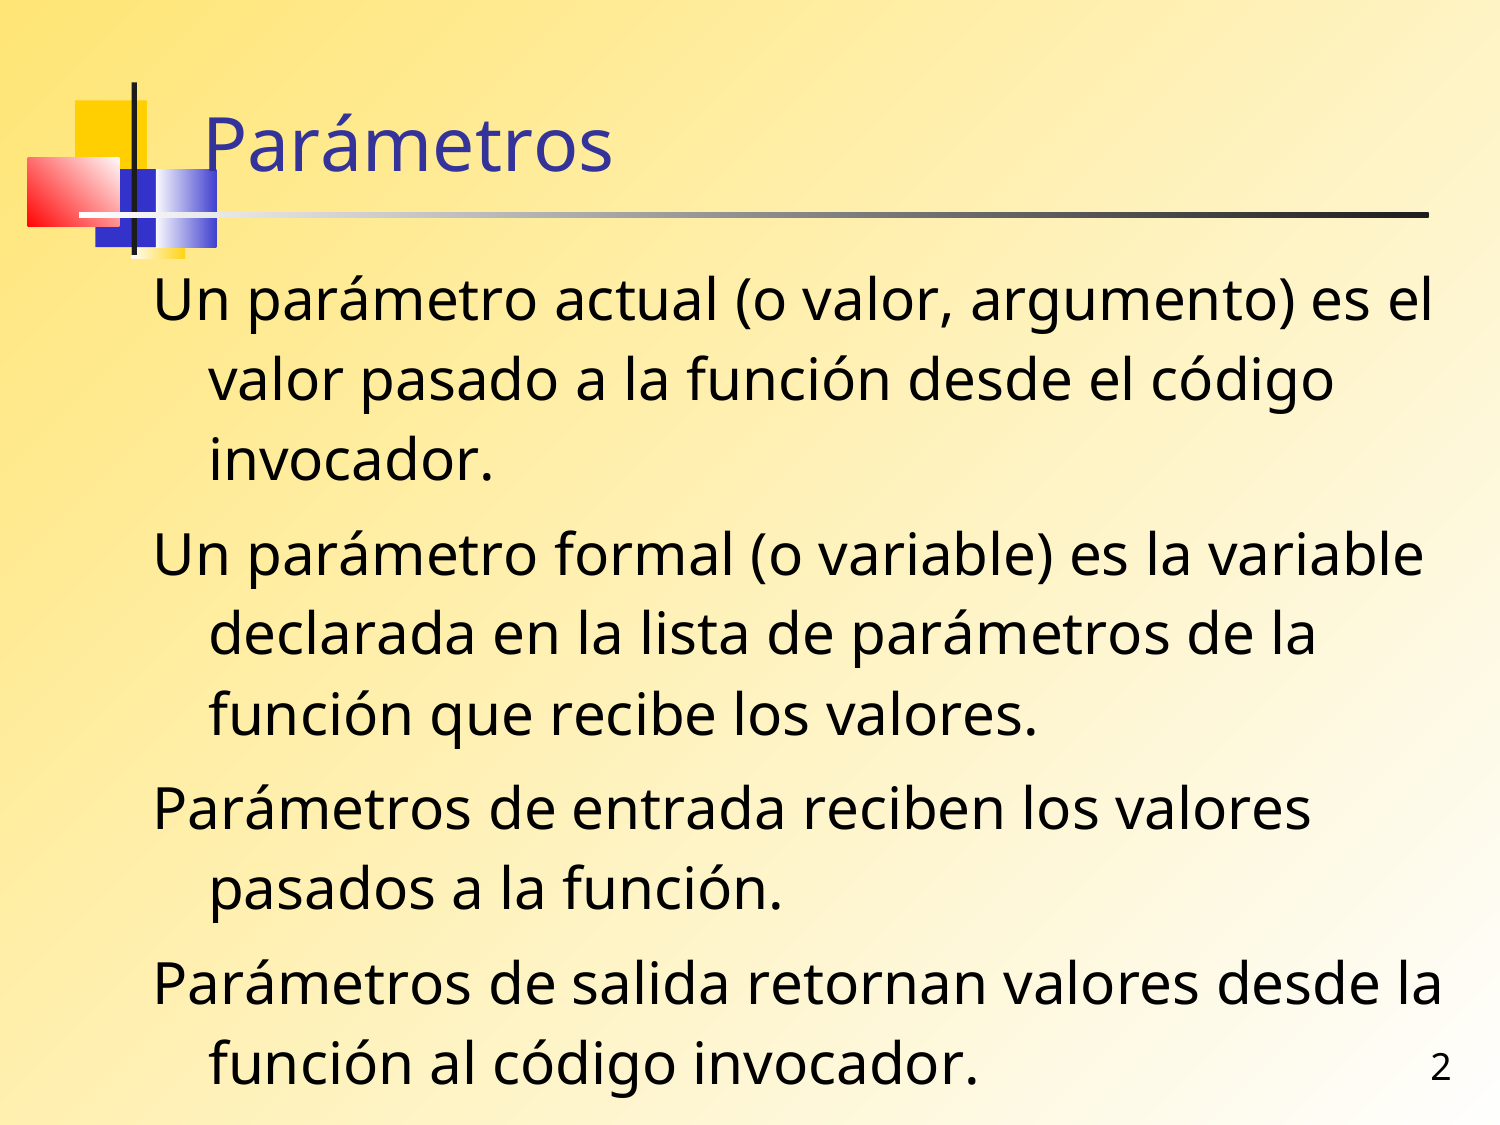

# Parámetros
Un parámetro actual (o valor, argumento) es el valor pasado a la función desde el código invocador.
Un parámetro formal (o variable) es la variable declarada en la lista de parámetros de la función que recibe los valores.
Parámetros de entrada reciben los valores pasados a la función.
Parámetros de salida retornan valores desde la función al código invocador.
2